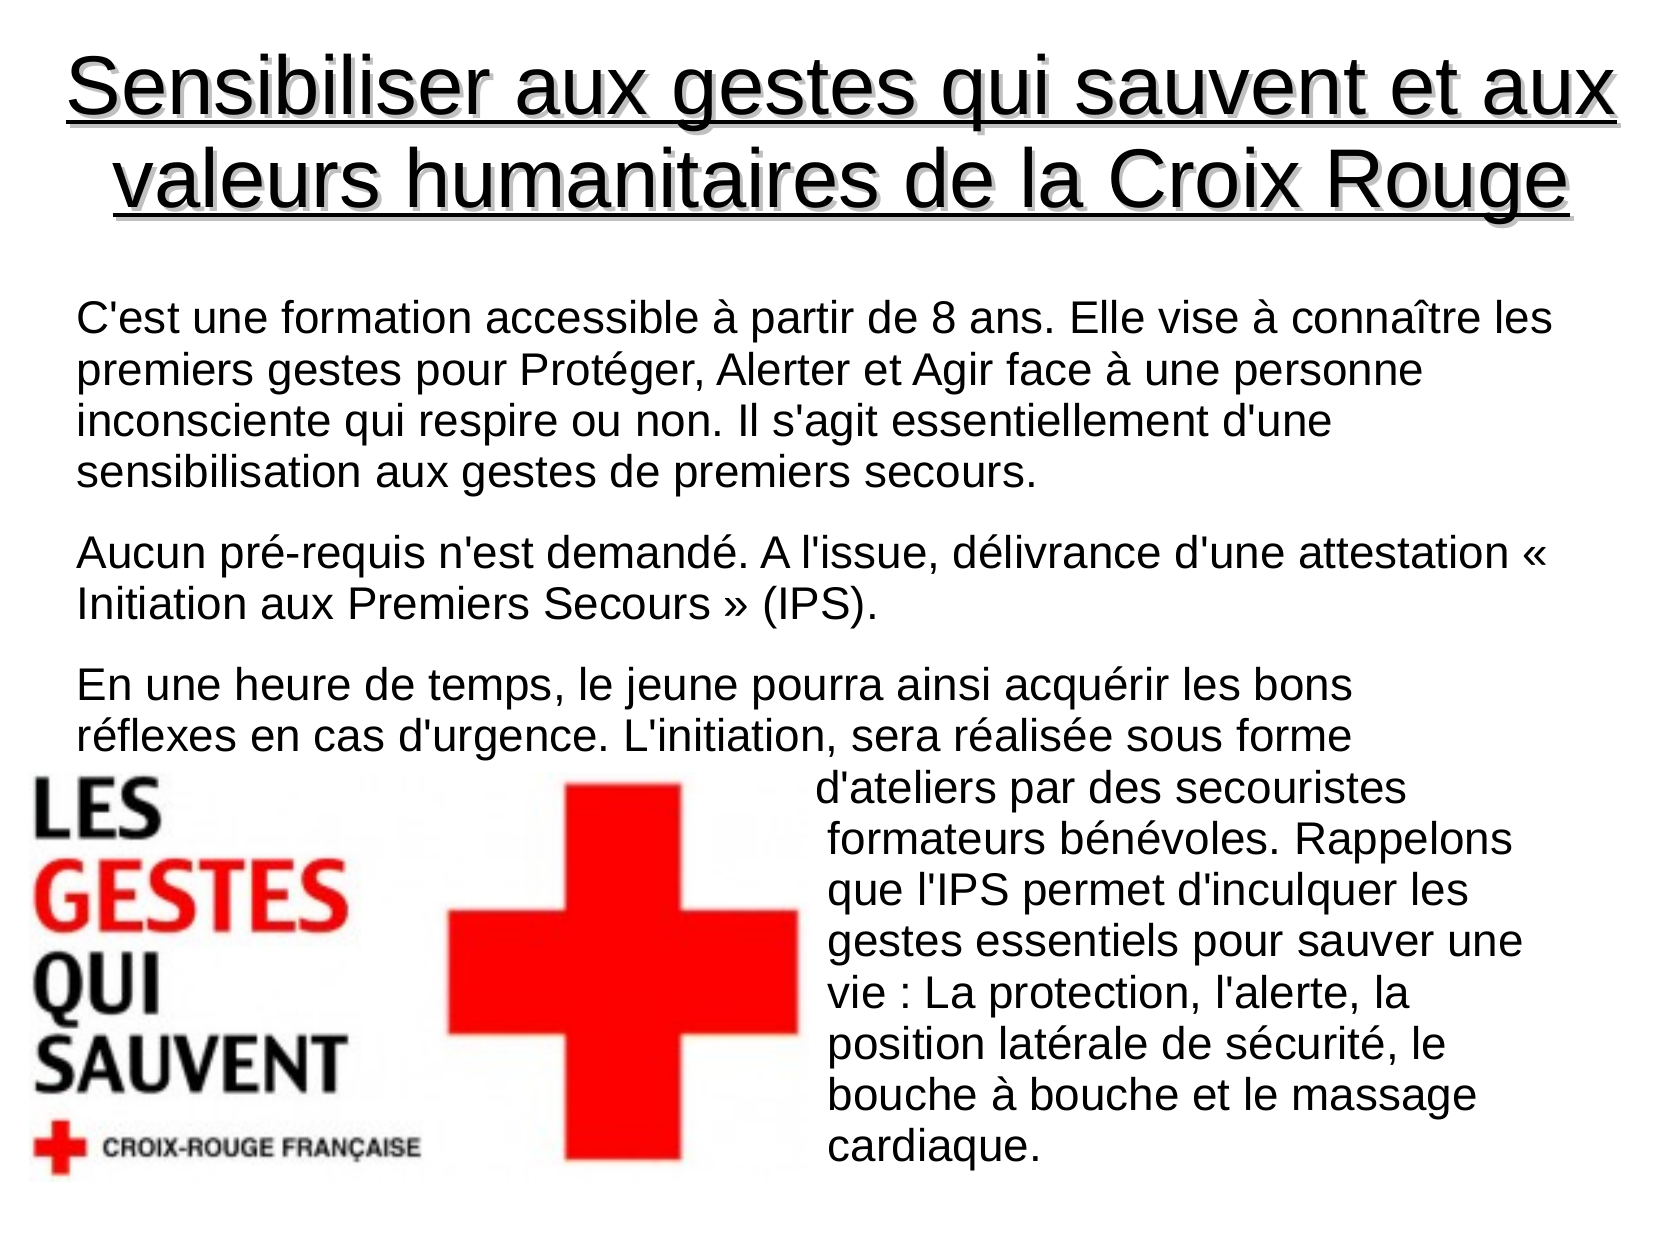

# Sensibiliser aux gestes qui sauvent et aux valeurs humanitaires de la Croix Rouge
C'est une formation accessible à partir de 8 ans. Elle vise à connaître les premiers gestes pour Protéger, Alerter et Agir face à une personne inconsciente qui respire ou non. Il s'agit essentiellement d'une sensibilisation aux gestes de premiers secours.
Aucun pré-requis n'est demandé. A l'issue, délivrance d'une attestation « Initiation aux Premiers Secours » (IPS).
En une heure de temps, le jeune pourra ainsi acquérir les bons réflexes en cas d'urgence. L'initiation, sera réalisée sous forme d'ateliers par des secouristes formateurs bénévoles. Rappelons que l'IPS permet d'inculquer les gestes essentiels pour sauver une vie : La protection, l'alerte, la position latérale de sécurité, le bouche à bouche et le massage cardiaque.